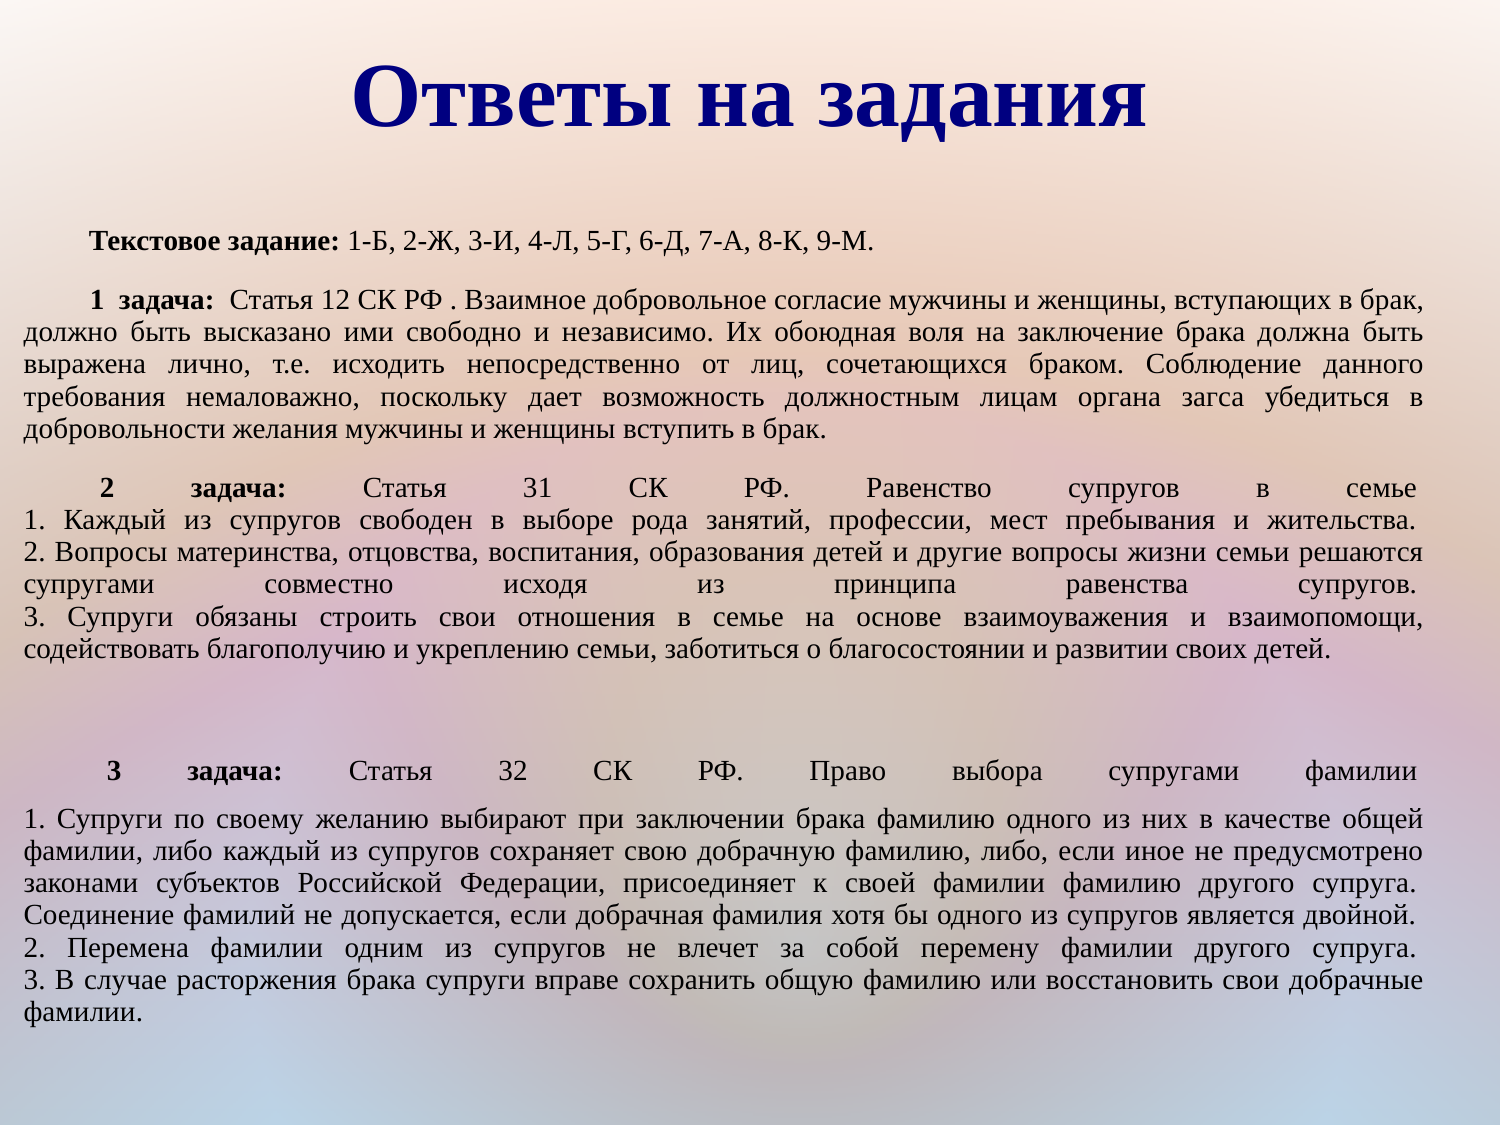

# Ответы на задания
 Текстовое задание: 1-Б, 2-Ж, 3-И, 4-Л, 5-Г, 6-Д, 7-А, 8-К, 9-М.
 1 задача: Статья 12 СК РФ . Взаимное добровольное согласие мужчины и женщины, вступающих в брак, должно быть высказано ими свободно и независимо. Их обоюдная воля на заключение брака должна быть выражена лично, т.е. исходить непосредственно от лиц, сочетающихся браком. Соблюдение данного требования немаловажно, поскольку дает возможность должностным лицам органа загса убедиться в добровольности желания мужчины и женщины вступить в брак.
 2 задача: Статья 31 СК РФ. Равенство супругов в семье 
1. Каждый из супругов свободен в выборе рода занятий, профессии, мест пребывания и жительства. 
2. Вопросы материнства, отцовства, воспитания, образования детей и другие вопросы жизни семьи решаются супругами совместно исходя из принципа равенства супругов. 
3. Супруги обязаны строить свои отношения в семье на основе взаимоуважения и взаимопомощи, содействовать благополучию и укреплению семьи, заботиться о благосостоянии и развитии своих детей.
 3 задача: Статья 32 СК РФ. Право выбора супругами фамилии 
1. Супруги по своему желанию выбирают при заключении брака фамилию одного из них в качестве общей фамилии, либо каждый из супругов сохраняет свою добрачную фамилию, либо, если иное не предусмотрено законами субъектов Российской Федерации, присоединяет к своей фамилии фамилию другого супруга. 
Соединение фамилий не допускается, если добрачная фамилия хотя бы одного из супругов является двойной. 
2. Перемена фамилии одним из супругов не влечет за собой перемену фамилии другого супруга. 
3. В случае расторжения брака супруги вправе сохранить общую фамилию или восстановить свои добрачные фамилии.